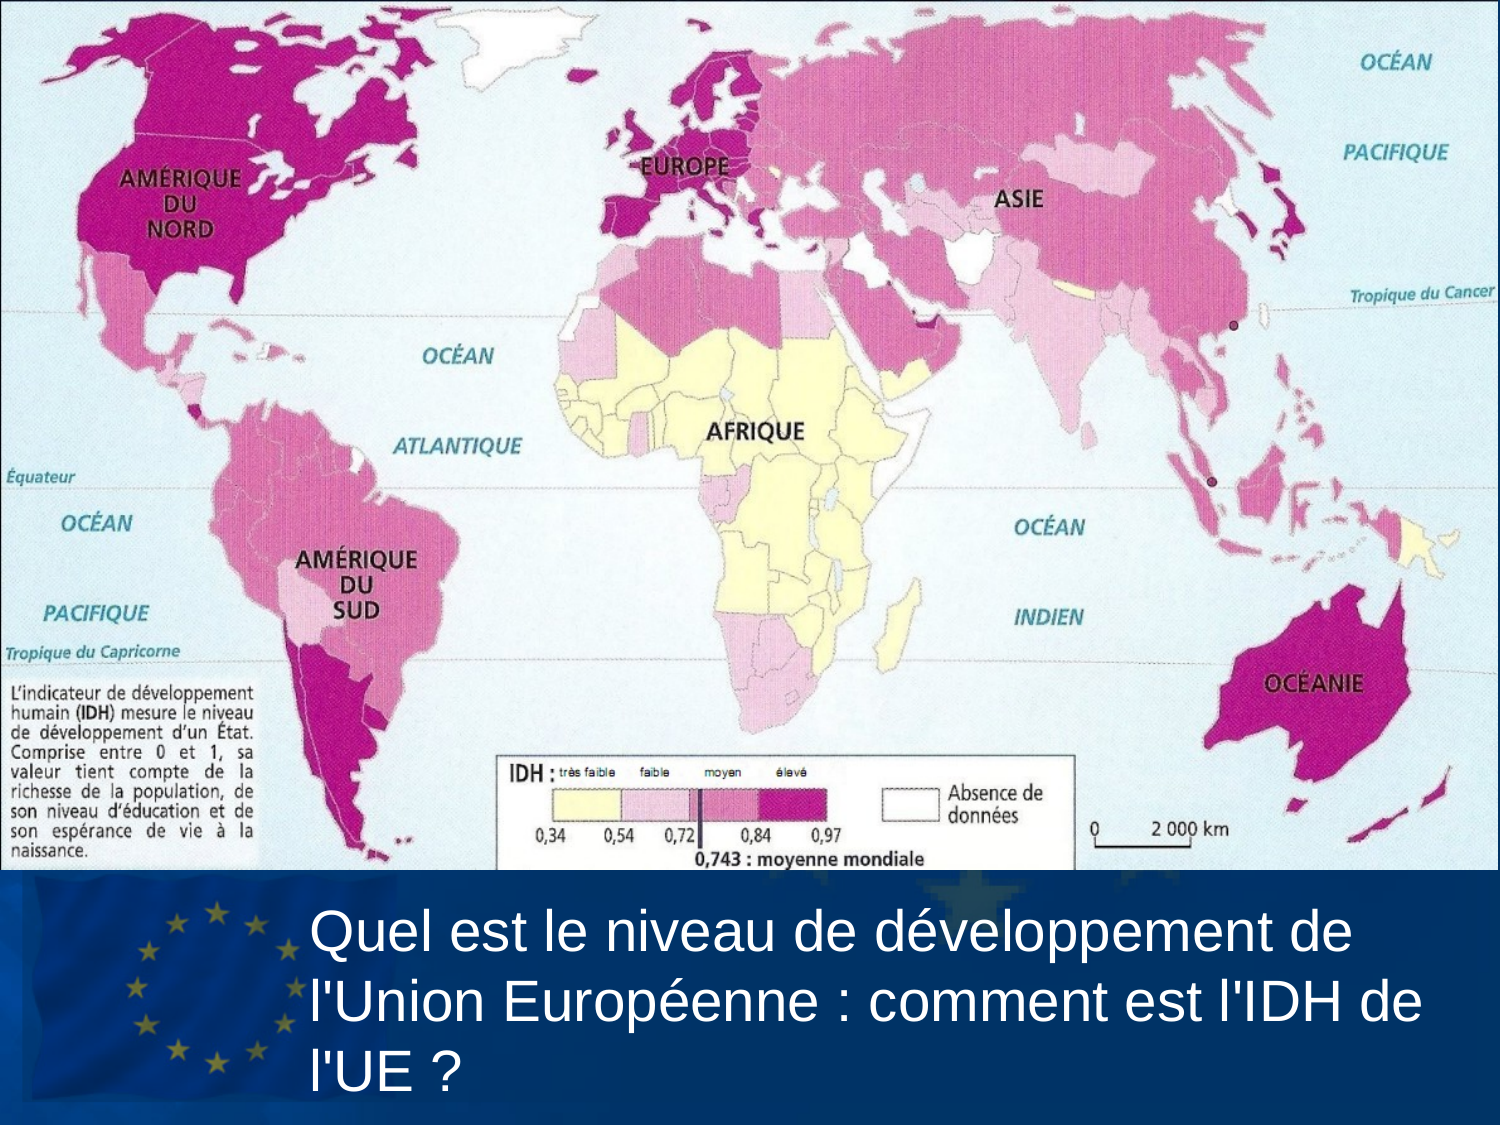

Quel est le niveau de développement de l'Union Européenne : comment est l'IDH de
l'UE ?